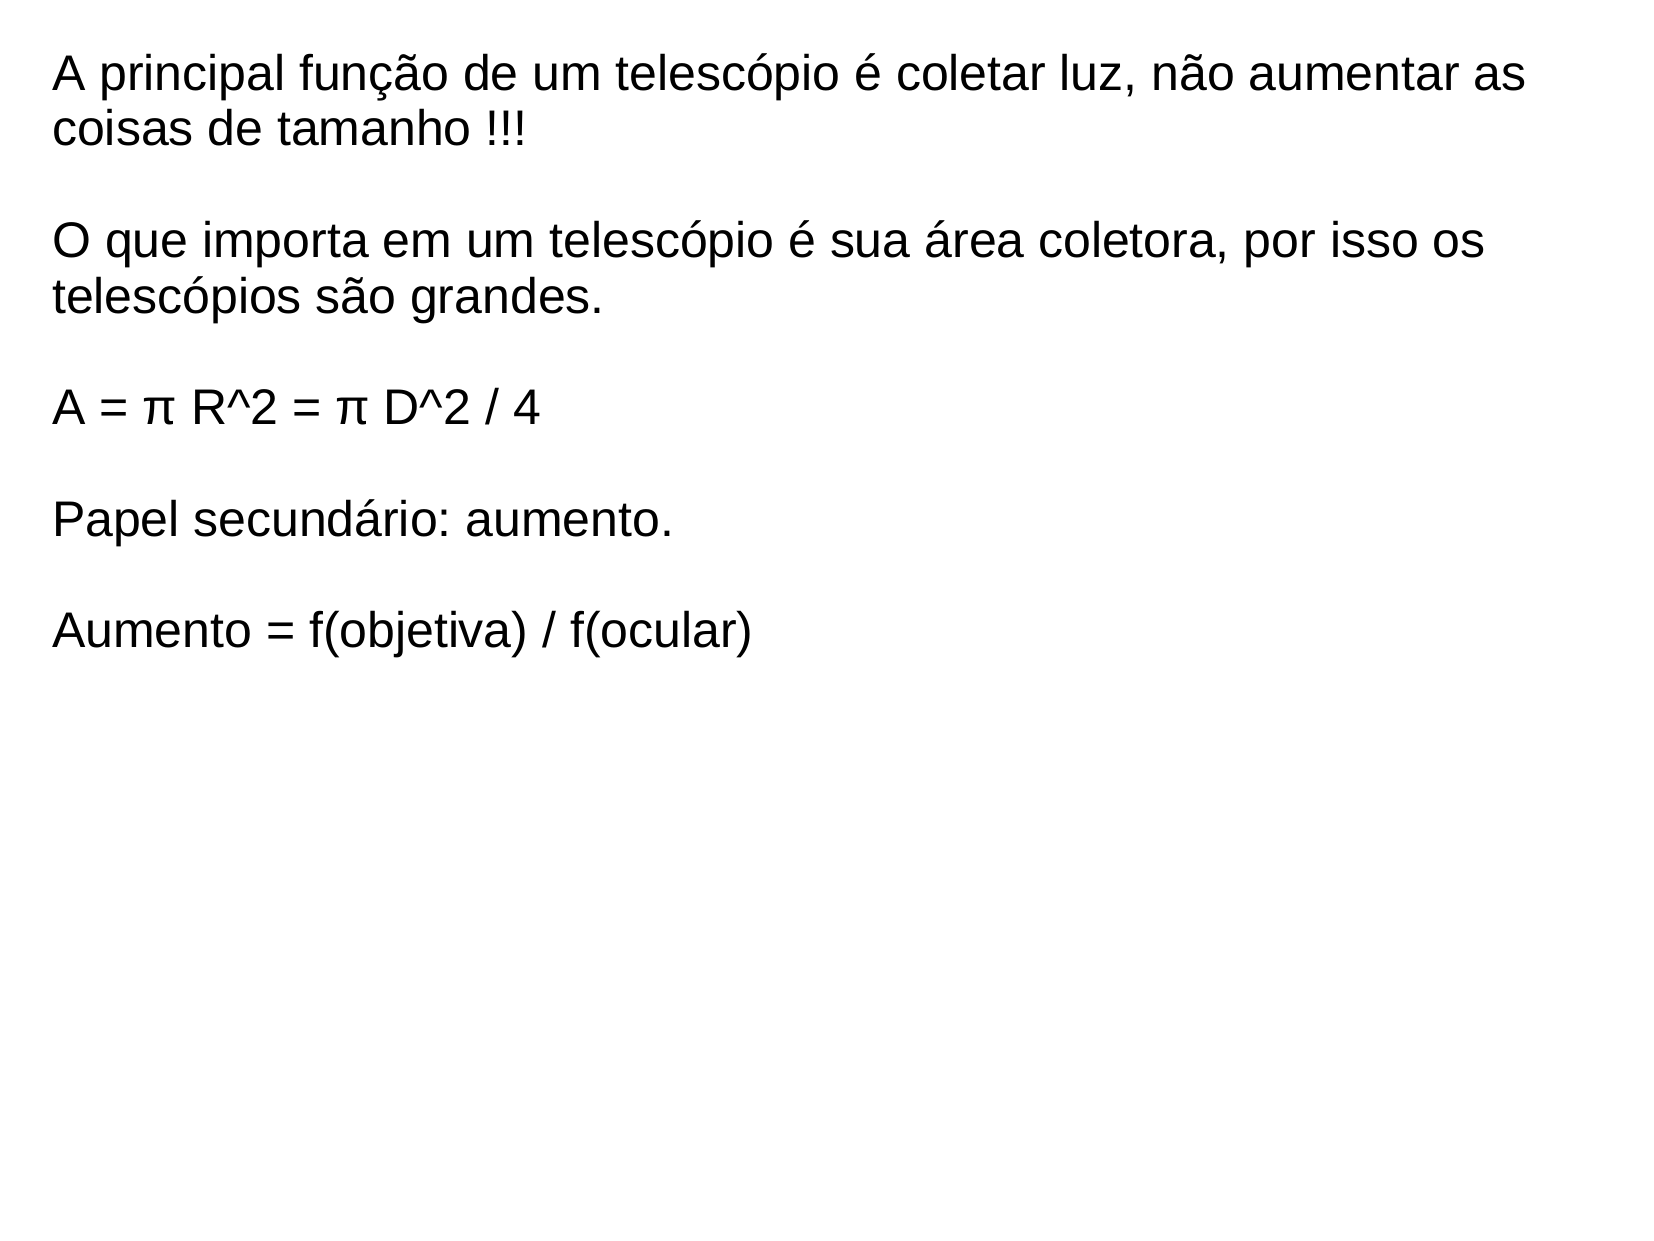

A principal função de um telescópio é coletar luz, não aumentar as coisas de tamanho !!!
O que importa em um telescópio é sua área coletora, por isso os telescópios são grandes.
A = π R^2 = π D^2 / 4
Papel secundário: aumento.
Aumento = f(objetiva) / f(ocular)